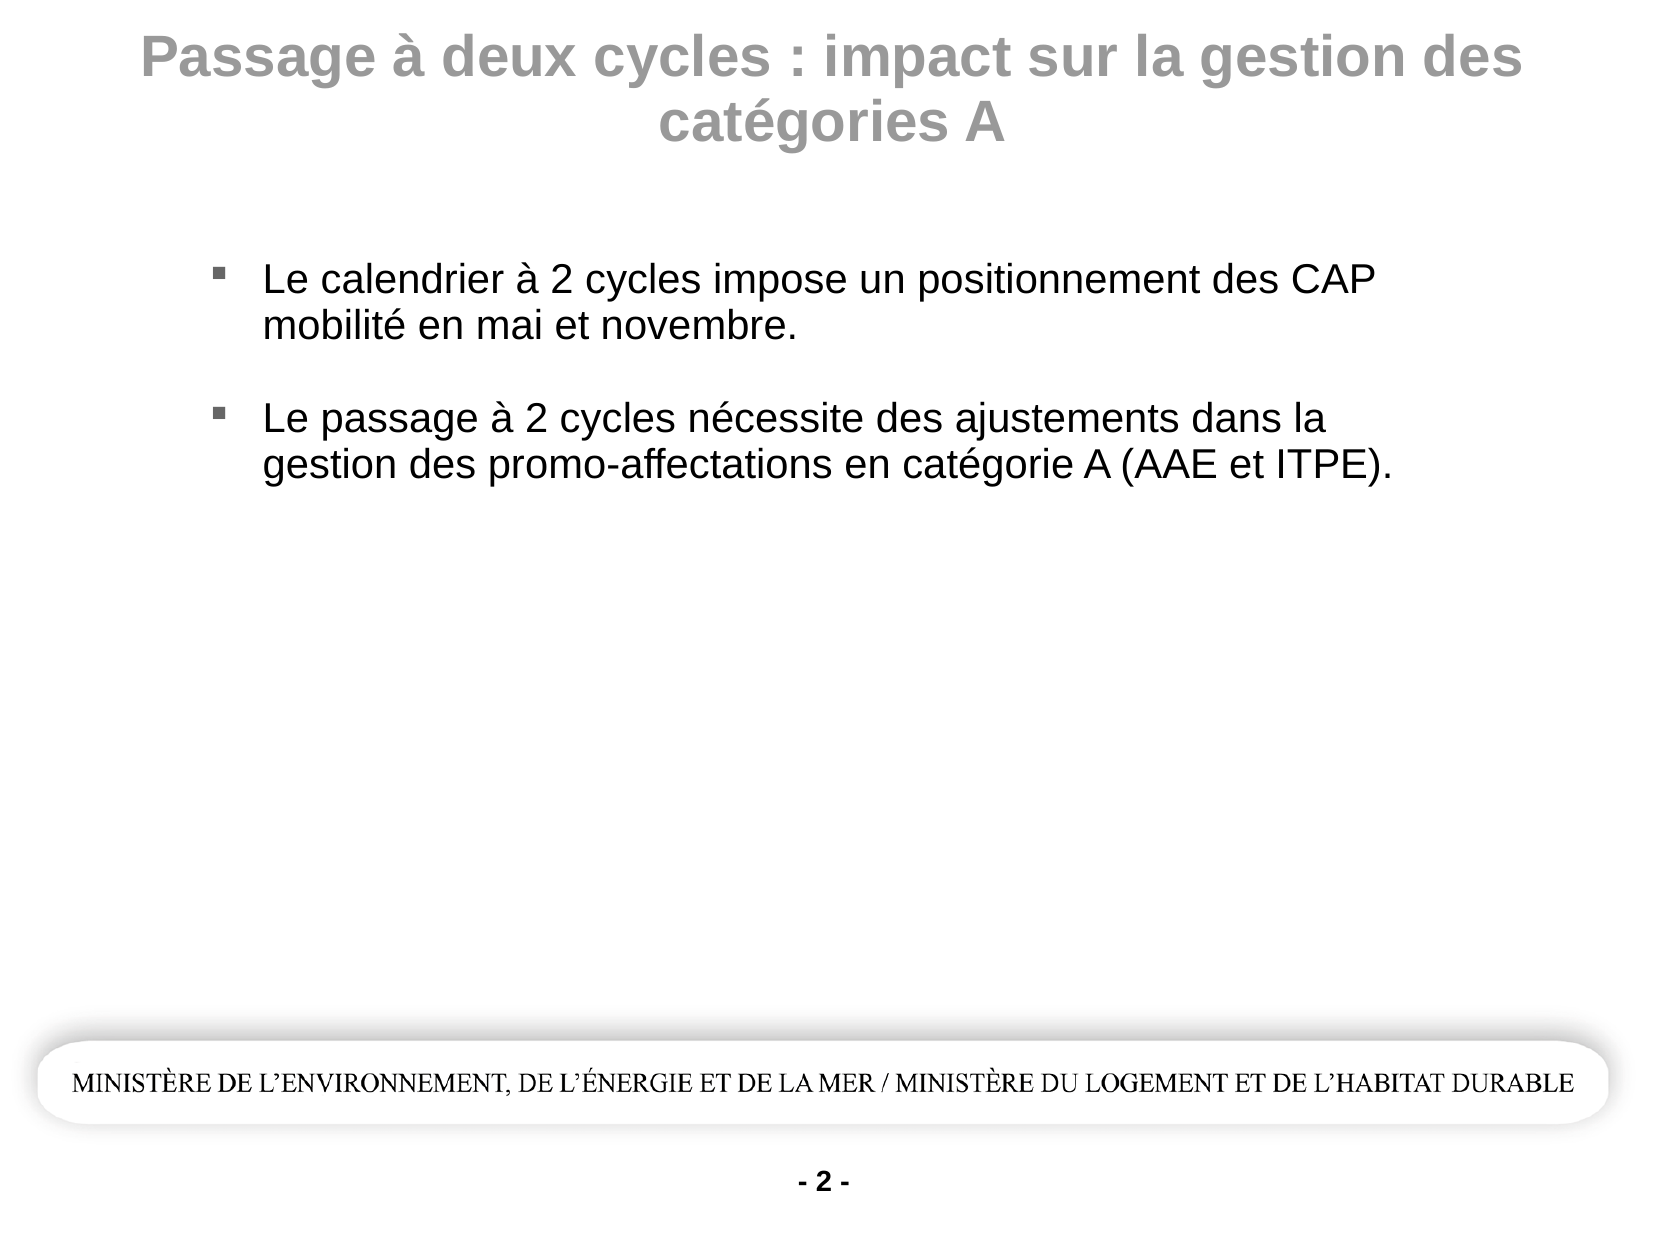

# Passage à deux cycles : impact sur la gestion des catégories A
Le calendrier à 2 cycles impose un positionnement des CAP mobilité en mai et novembre.
Le passage à 2 cycles nécessite des ajustements dans la gestion des promo-affectations en catégorie A (AAE et ITPE).